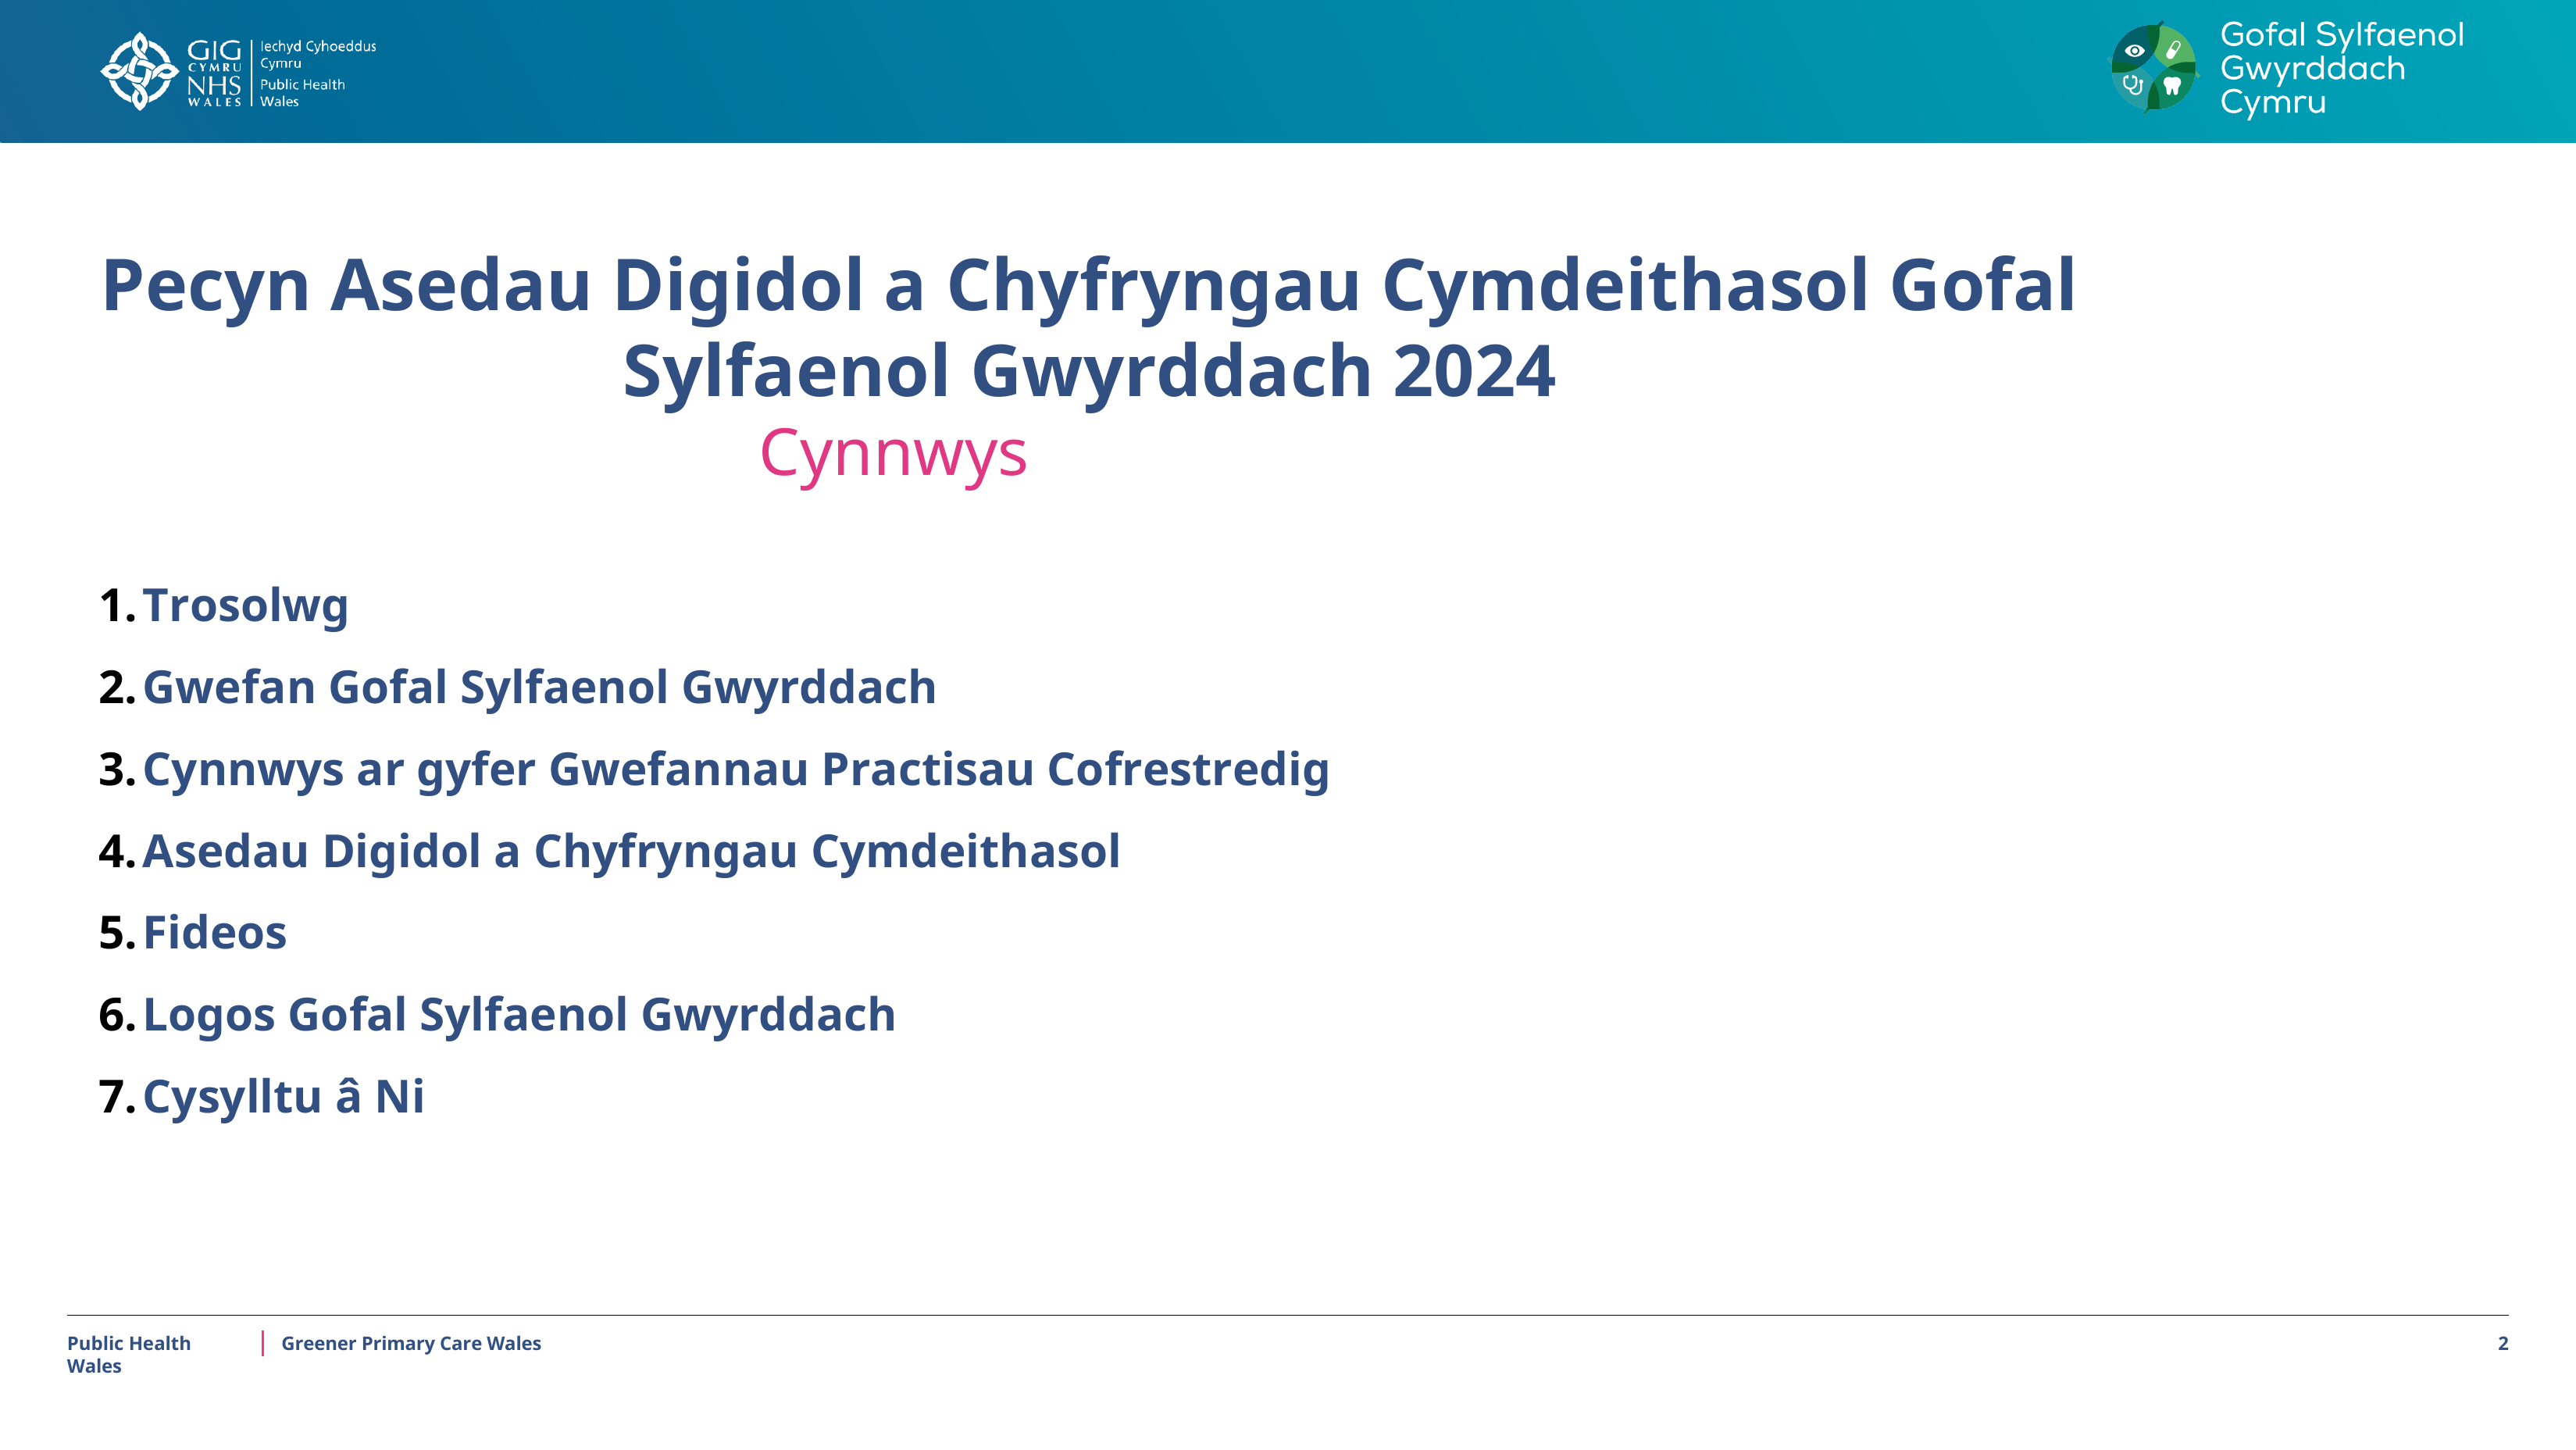

# Pecyn Asedau Digidol a Chyfryngau Cymdeithasol Gofal Sylfaenol Gwyrddach 2024 Cynnwys
Trosolwg
Gwefan Gofal Sylfaenol Gwyrddach
Cynnwys ar gyfer Gwefannau Practisau Cofrestredig
Asedau Digidol a Chyfryngau Cymdeithasol
Fideos
Logos Gofal Sylfaenol Gwyrddach
Cysylltu â Ni
Public Health Wales
Greener Primary Care Wales